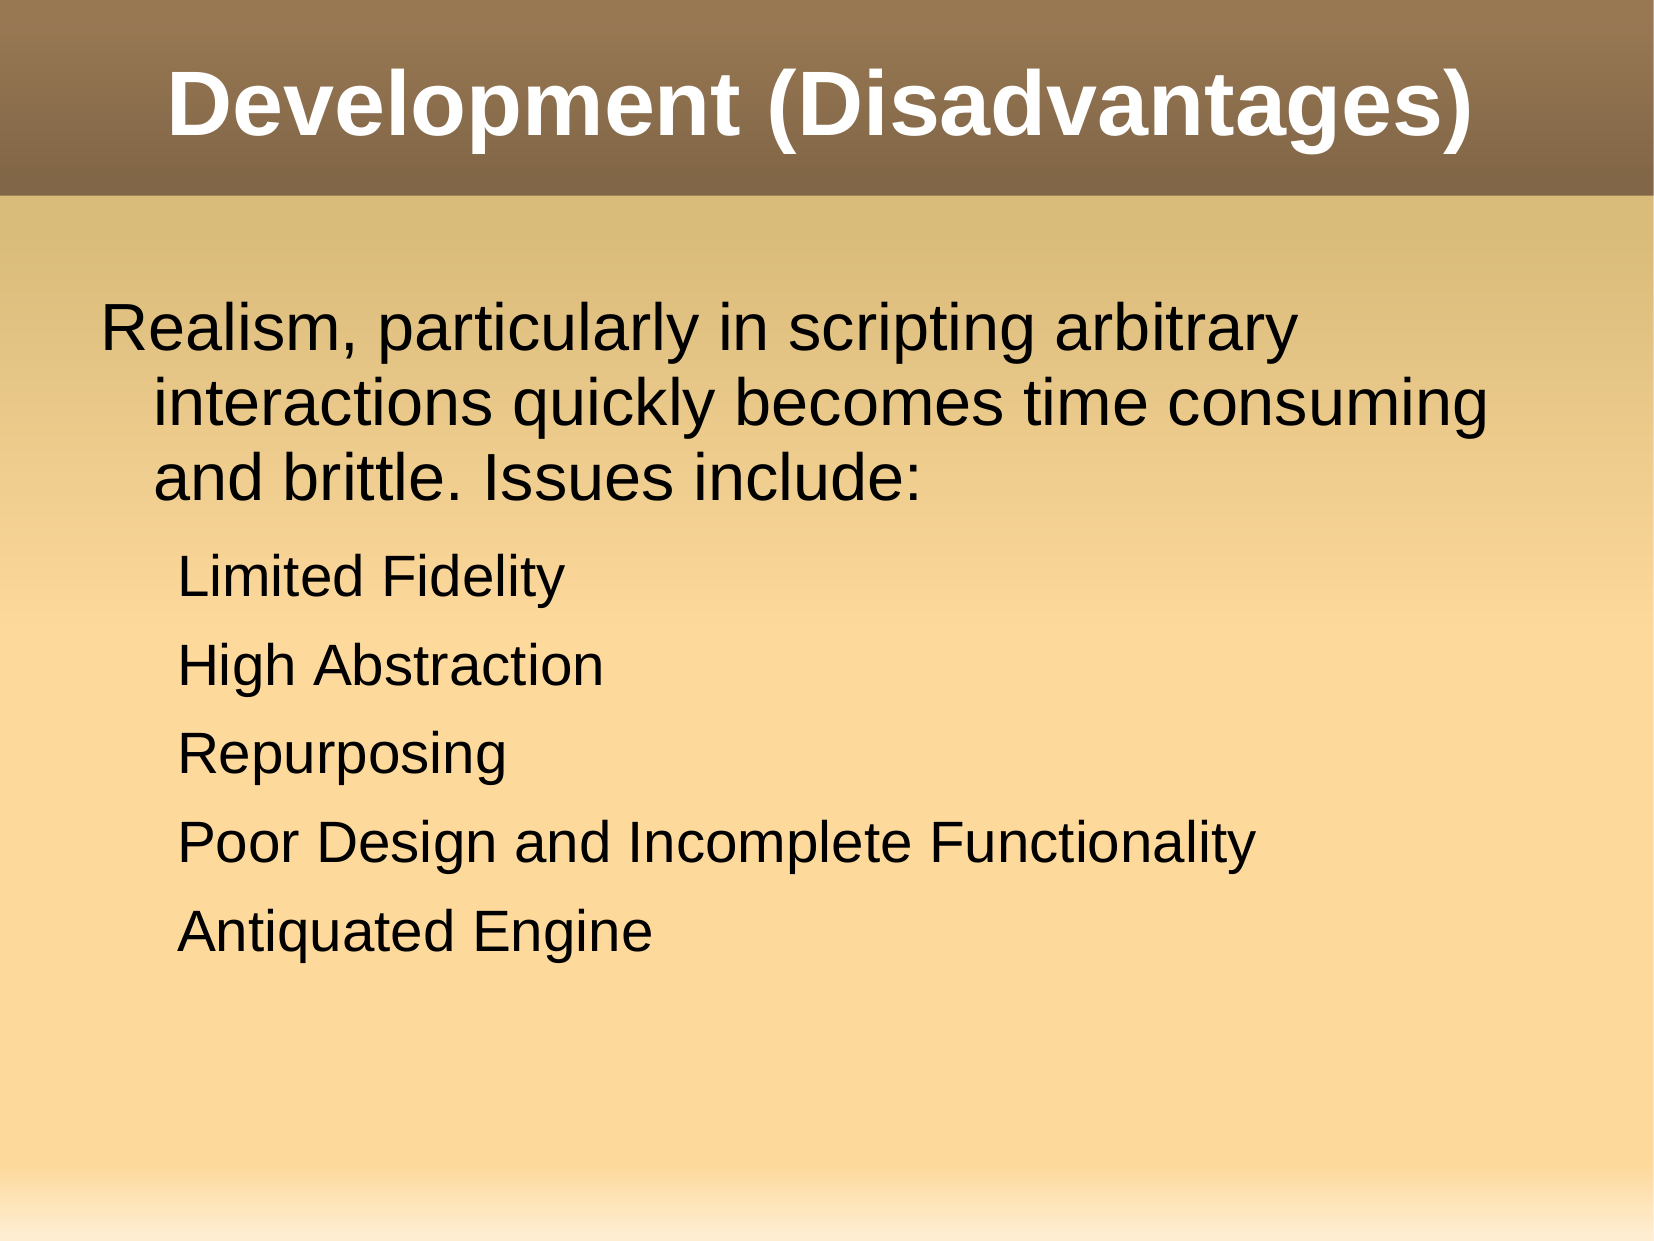

# Development (Disadvantages)
Realism, particularly in scripting arbitrary interactions quickly becomes time consuming and brittle. Issues include:
Limited Fidelity
High Abstraction
Repurposing
Poor Design and Incomplete Functionality
Antiquated Engine